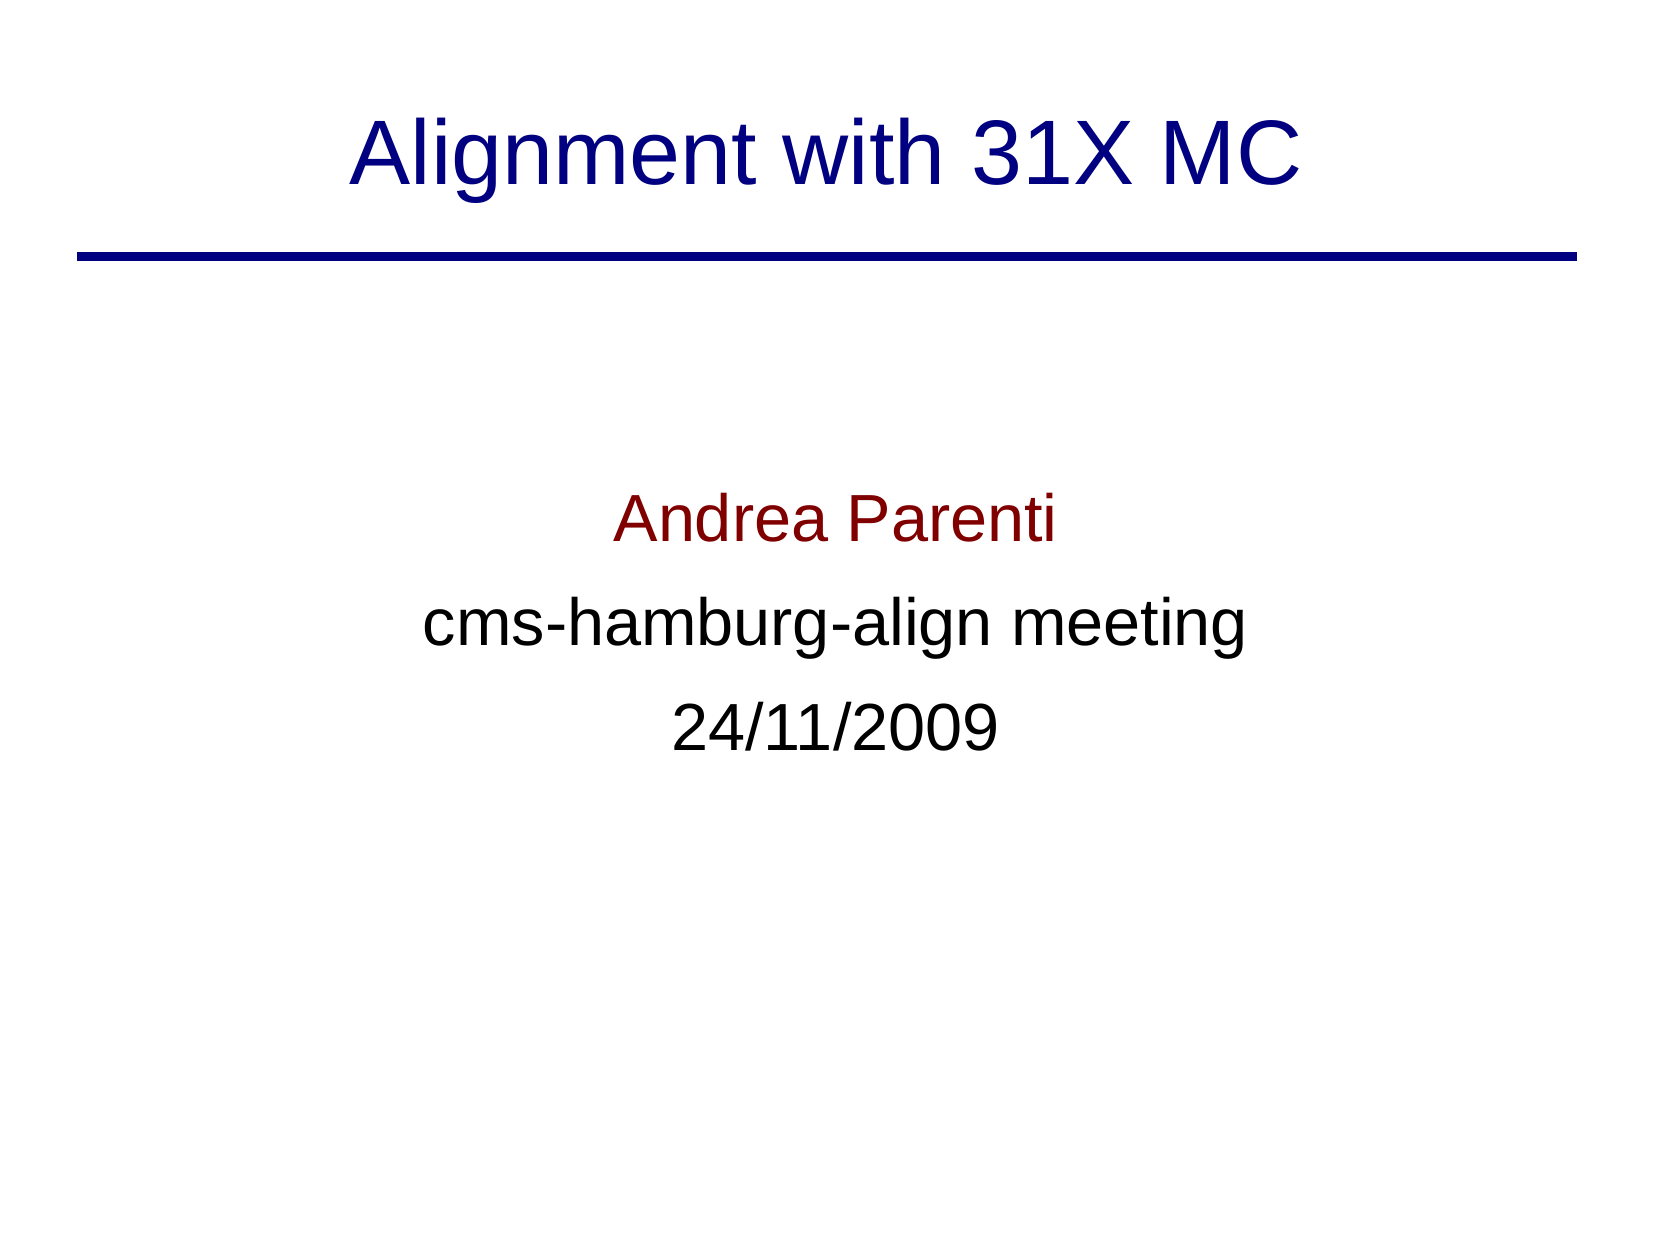

# Alignment with 31X MC
Andrea Parenti
cms-hamburg-align meeting
24/11/2009